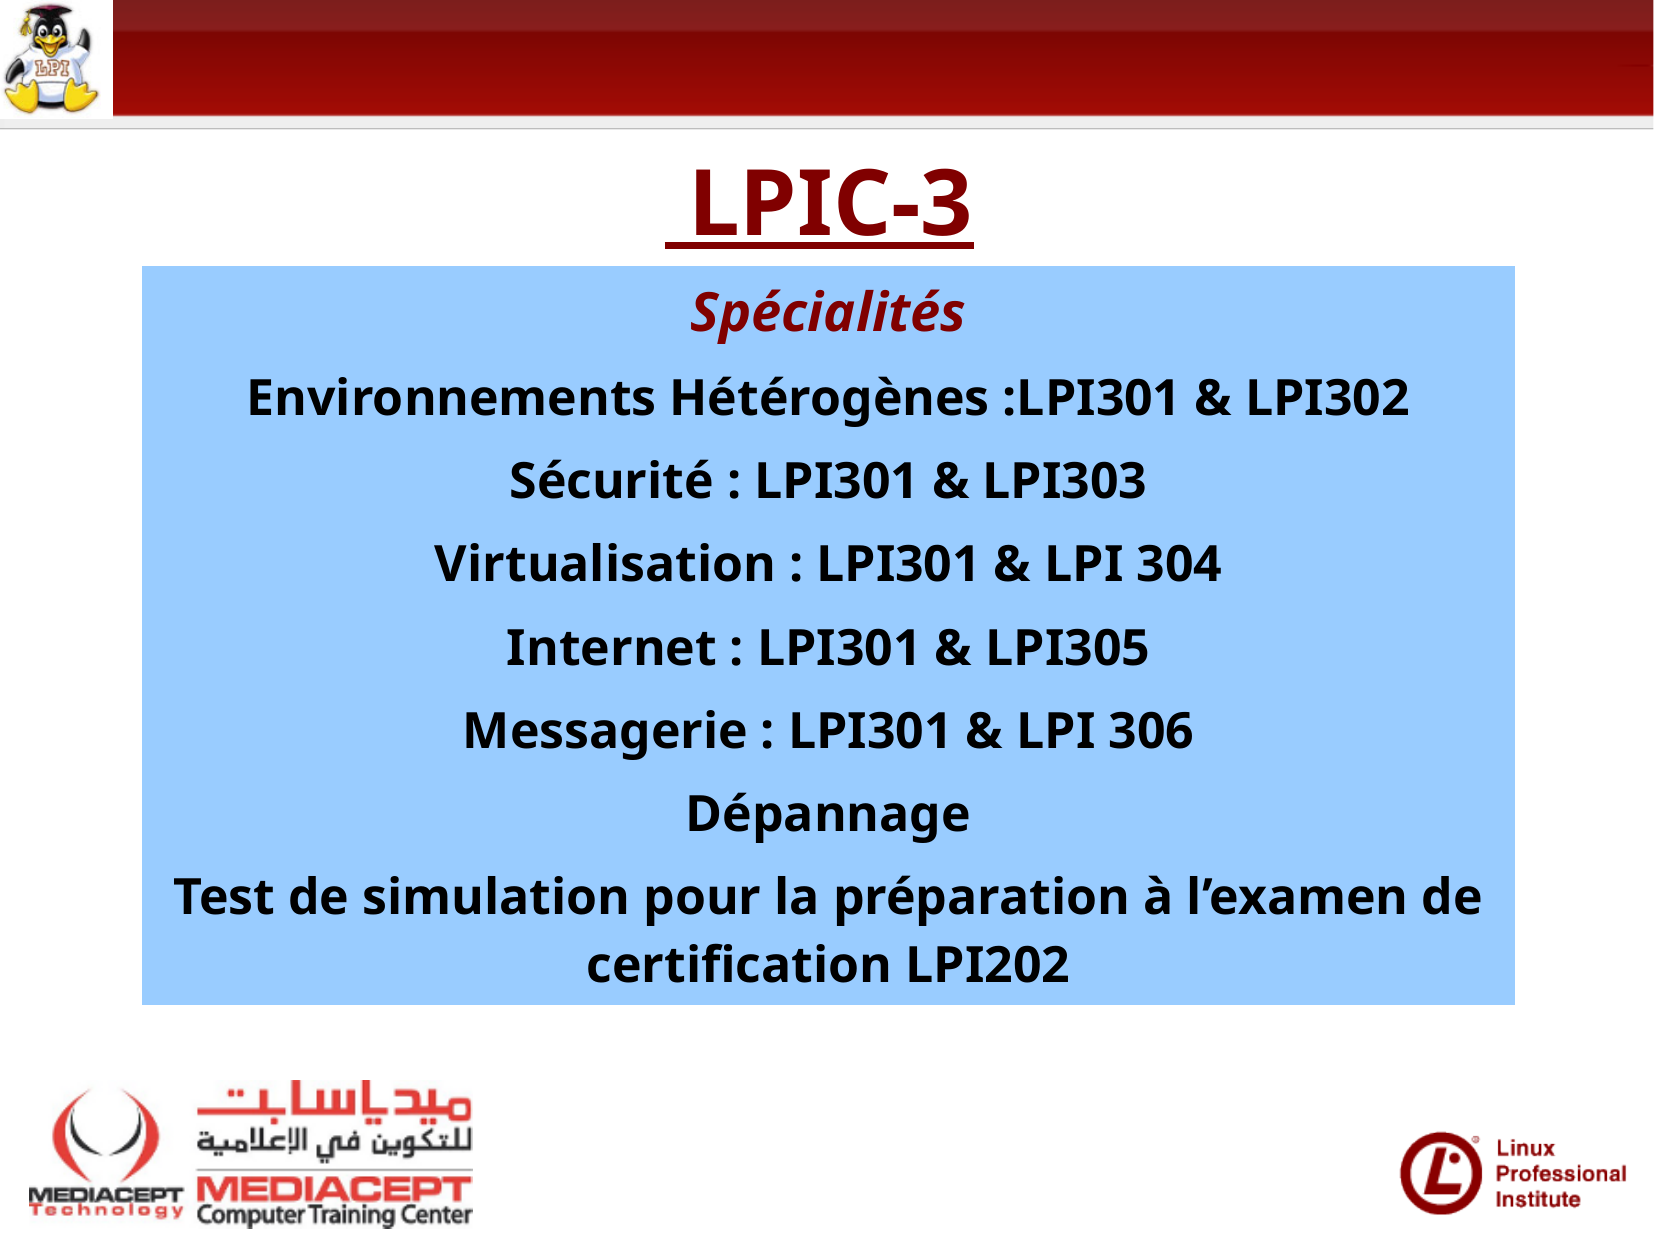

LPIC-3
| Spécialités |
| --- |
| Environnements Hétérogènes :LPI301 & LPI302 |
| Sécurité : LPI301 & LPI303 |
| Virtualisation : LPI301 & LPI 304 |
| Internet : LPI301 & LPI305 |
| Messagerie : LPI301 & LPI 306 |
| Dépannage |
| Test de simulation pour la préparation à l’examen de certification LPI202 |